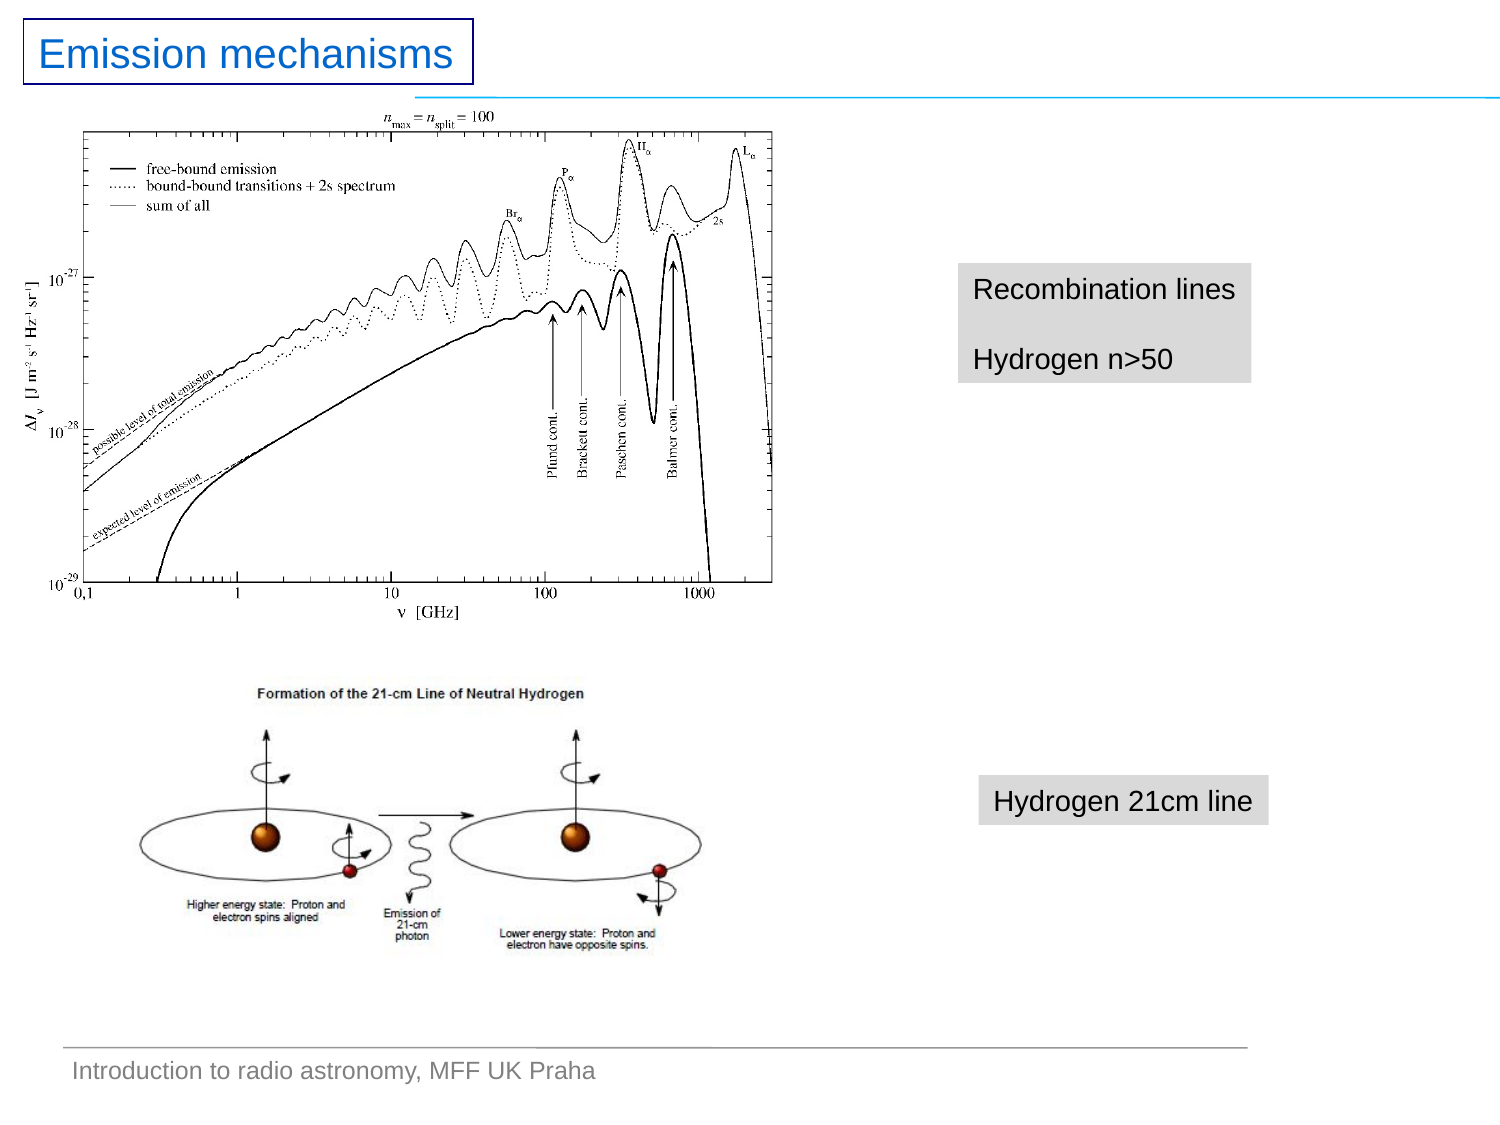

Emission mechanisms
Recombination lines
Hydrogen n>50
Hydrogen 21cm line
Introduction to radio astronomy